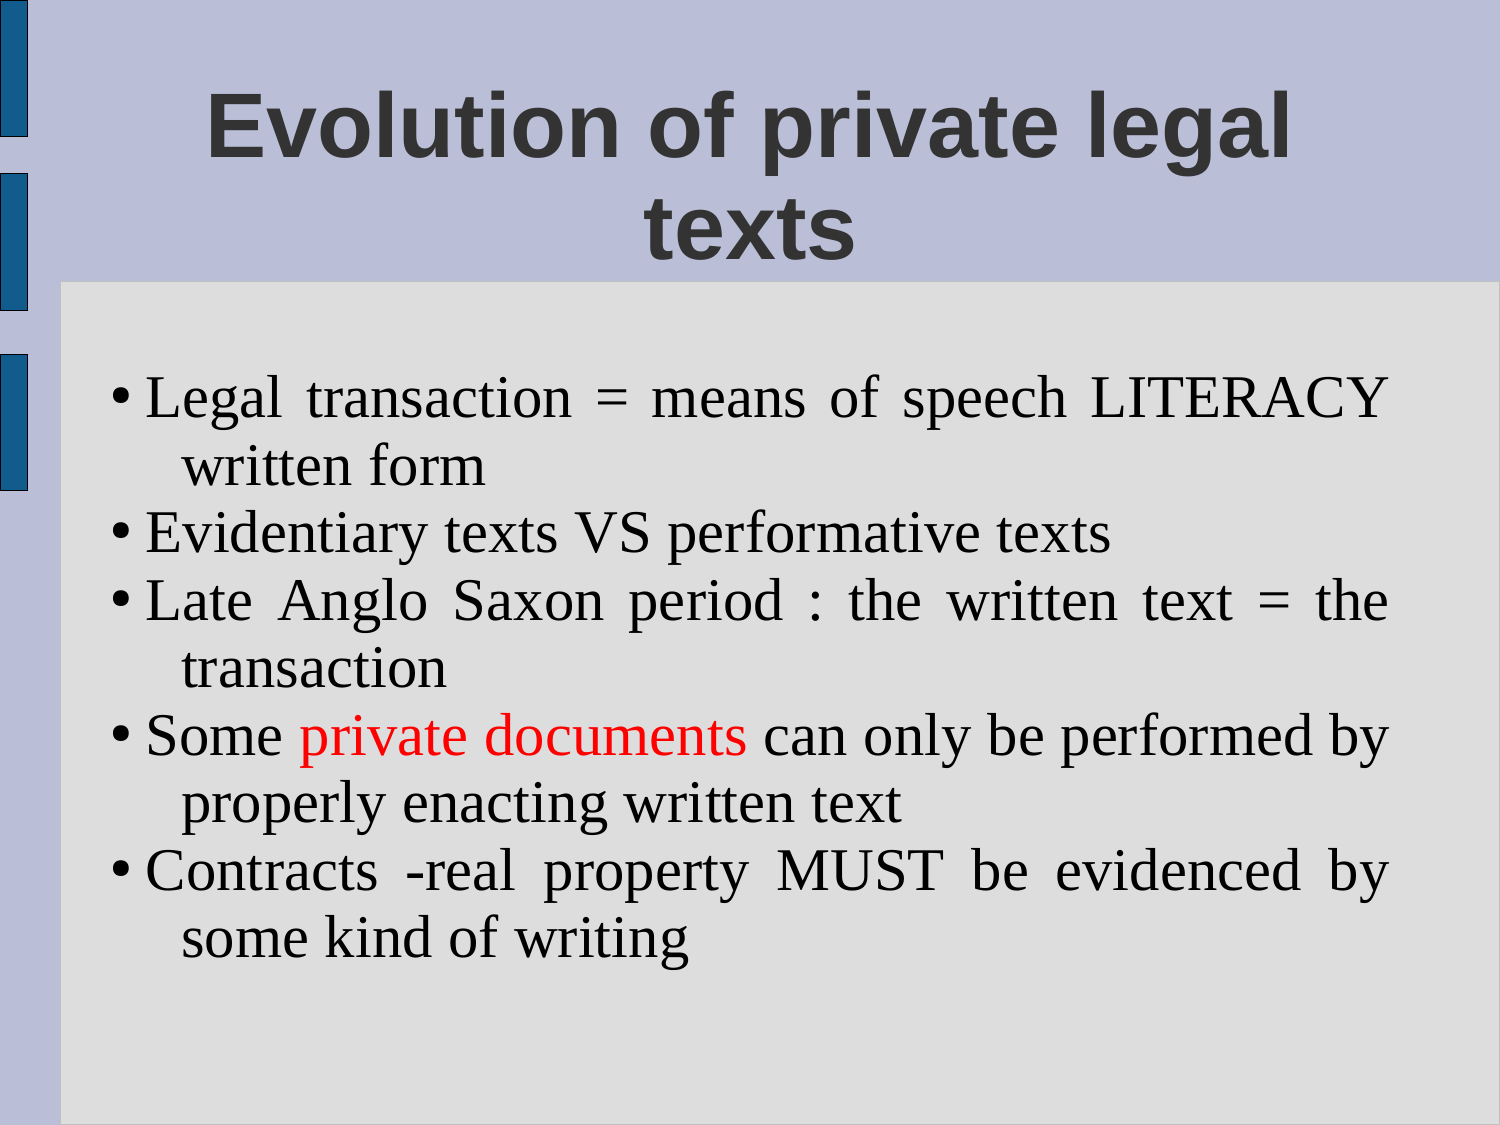

# Evolution of private legal texts
Legal transaction = means of speech LITERACY written form
Evidentiary texts VS performative texts
Late Anglo Saxon period : the written text = the transaction
Some private documents can only be performed by properly enacting written text
Contracts -real property MUST be evidenced by some kind of writing